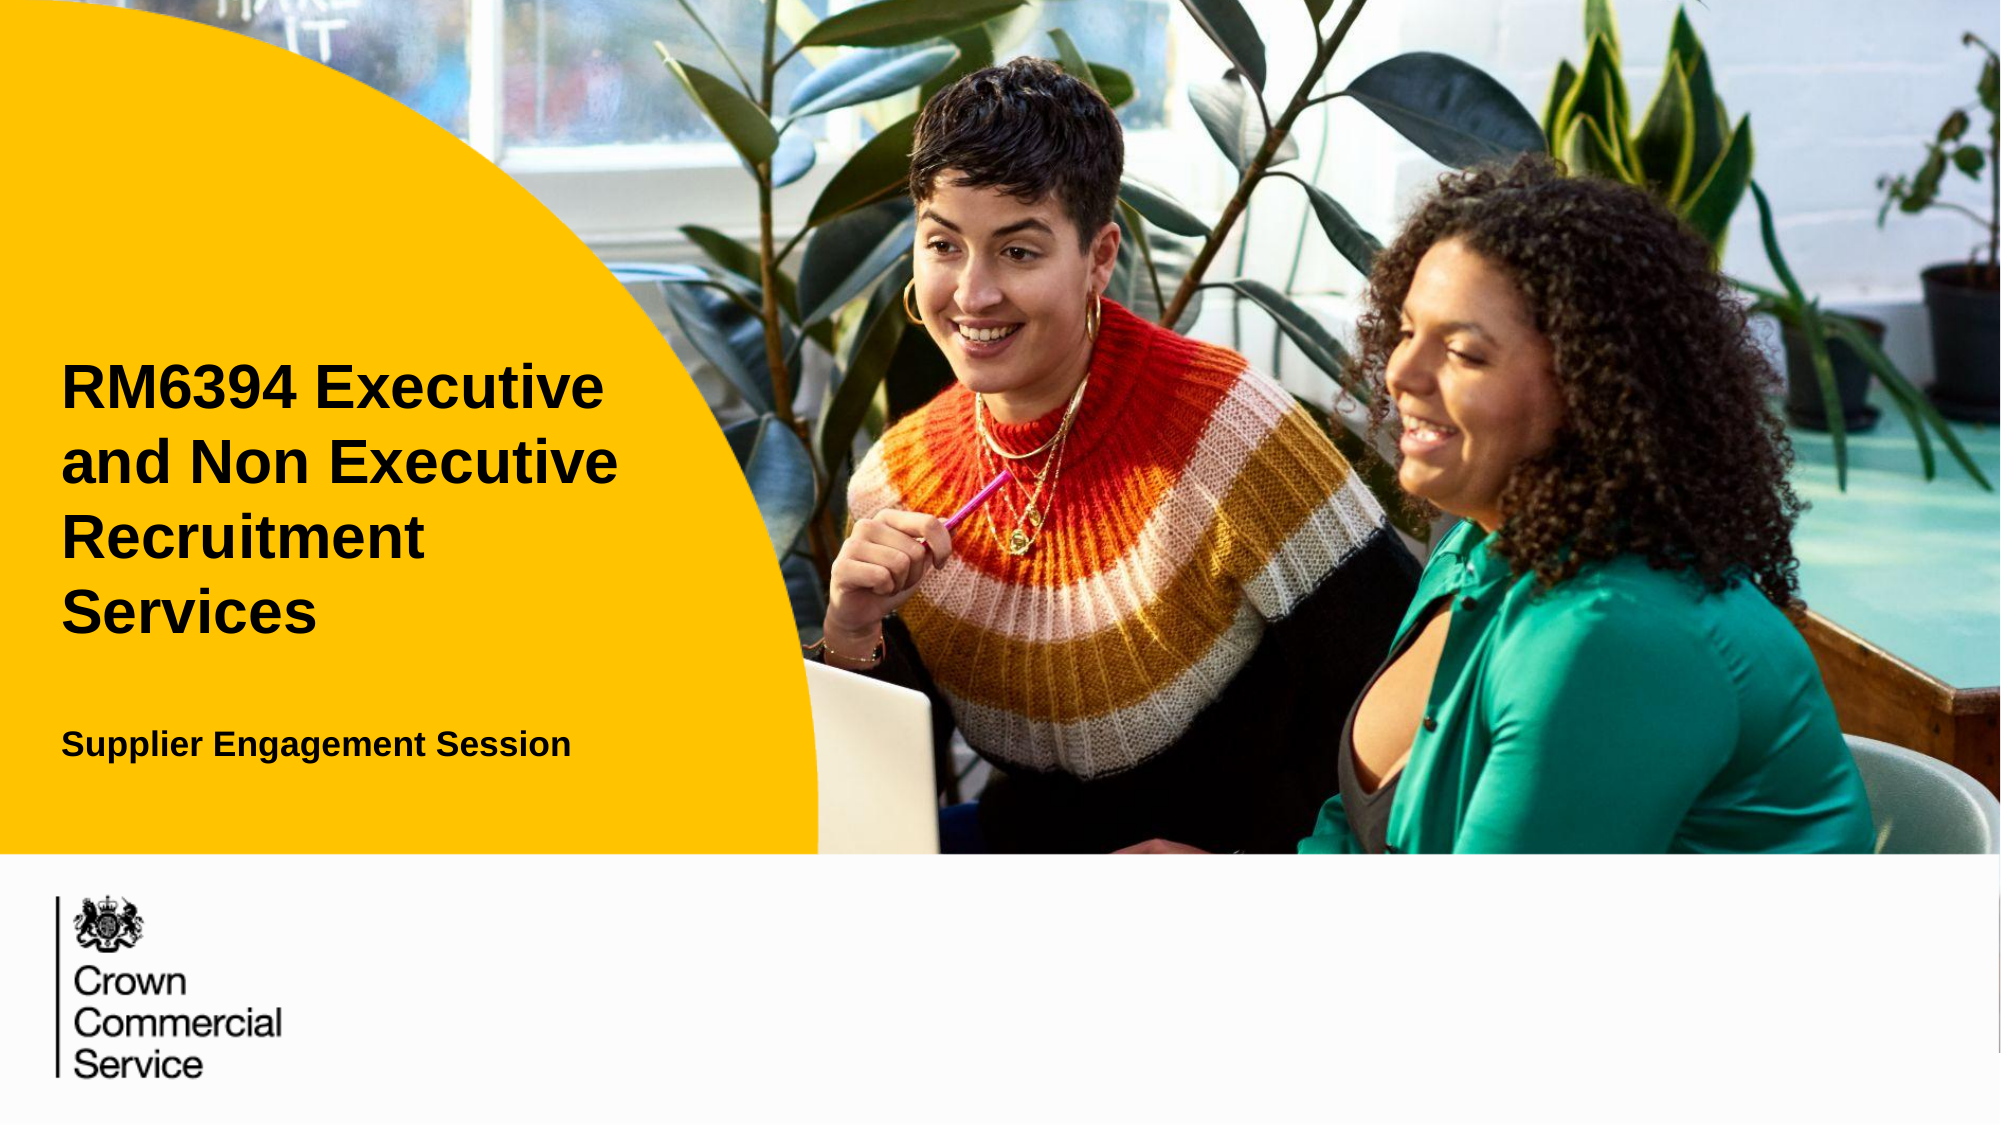

RM6394 Executive and Non Executive Recruitment Services
Supplier Engagement Session